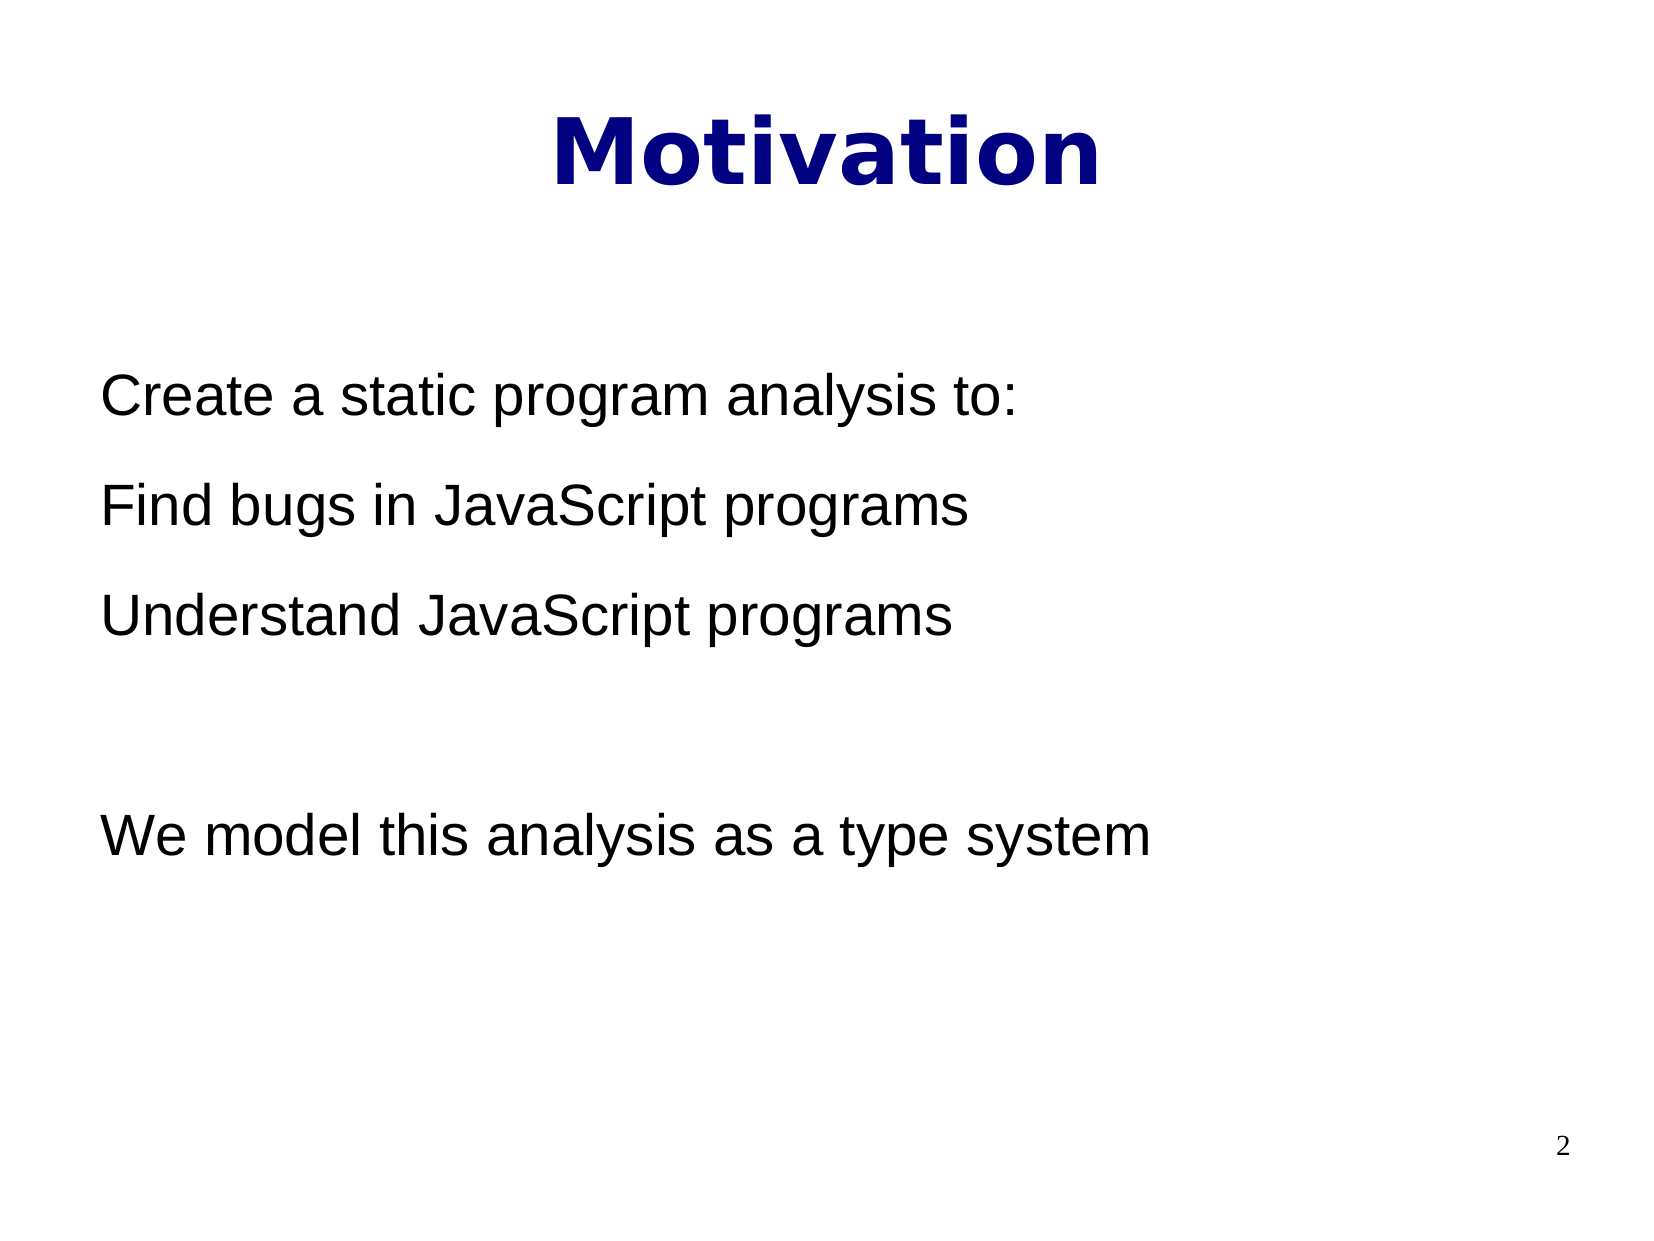

Motivation
# Create a static program analysis to:
Find bugs in JavaScript programs
Understand JavaScript programs
We model this analysis as a type system
2